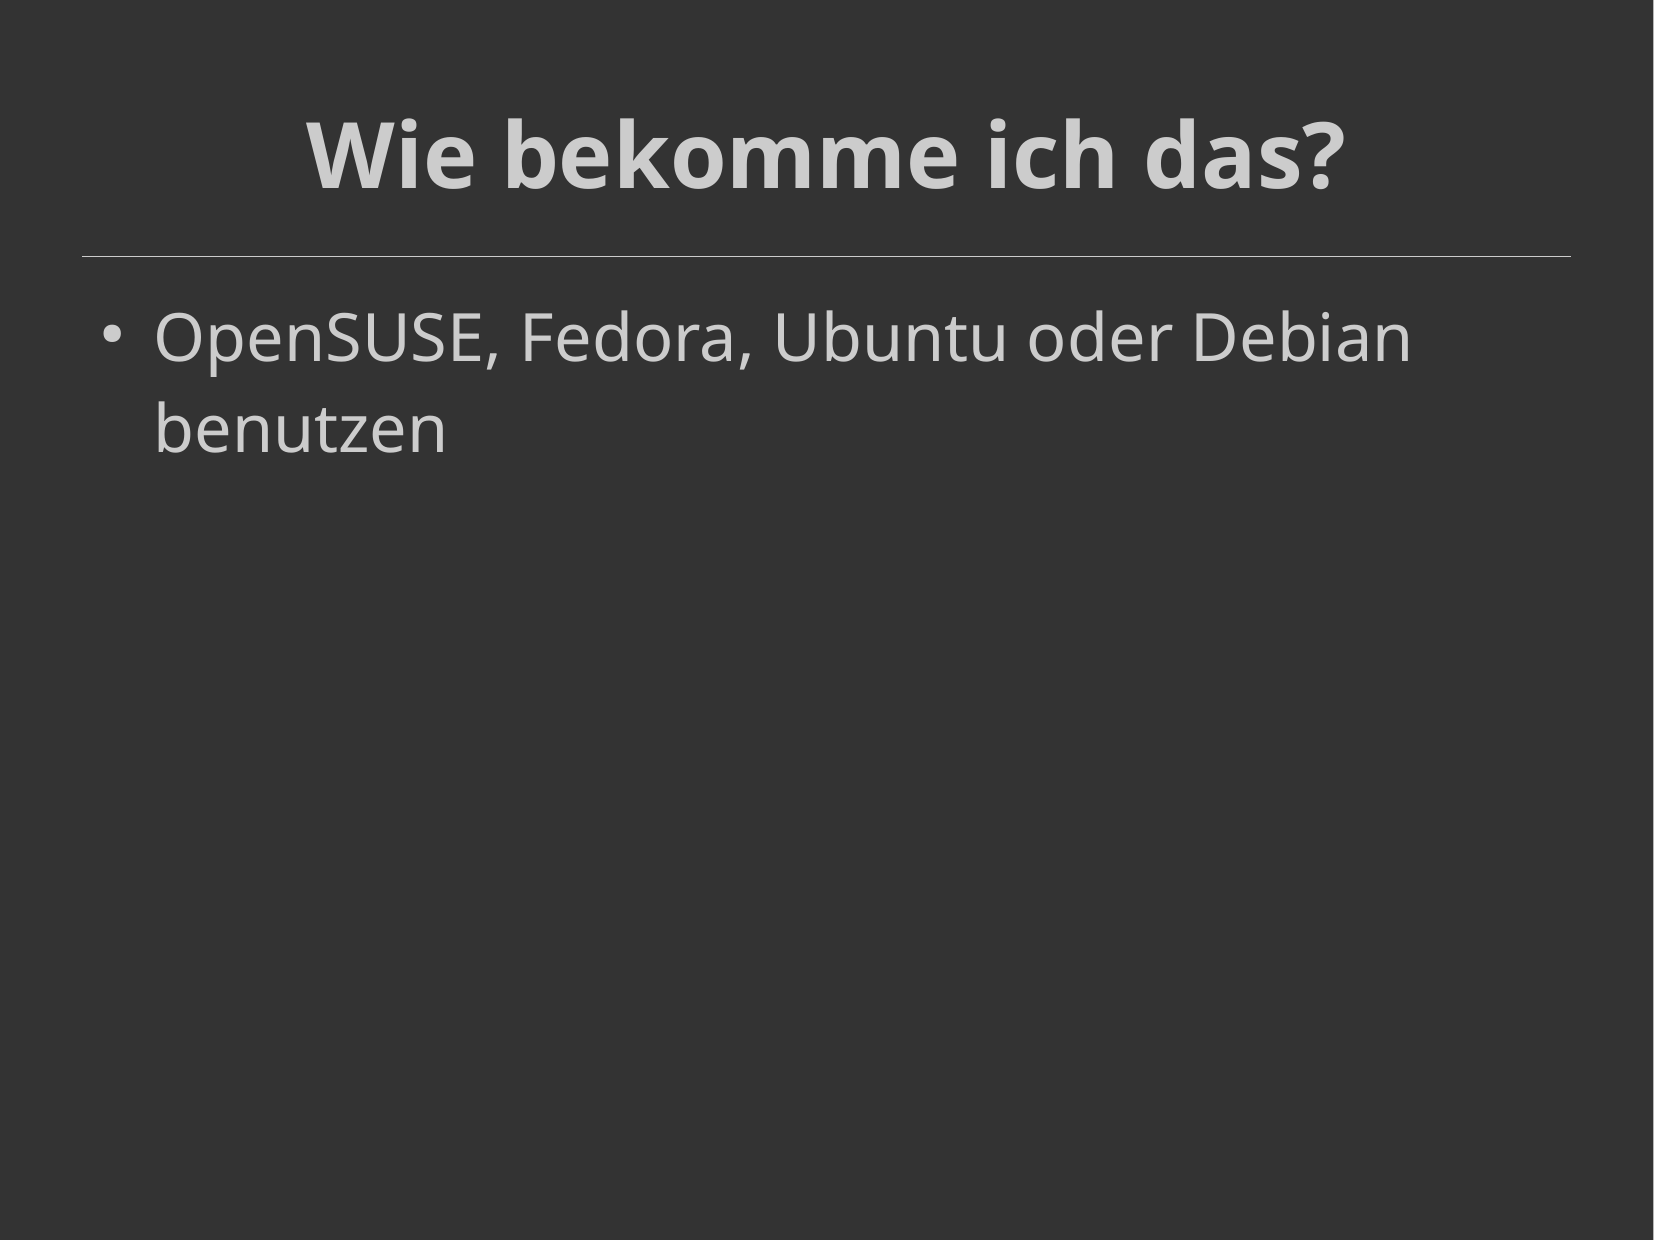

# Wie bekomme ich das?
OpenSUSE, Fedora, Ubuntu oder Debian benutzen